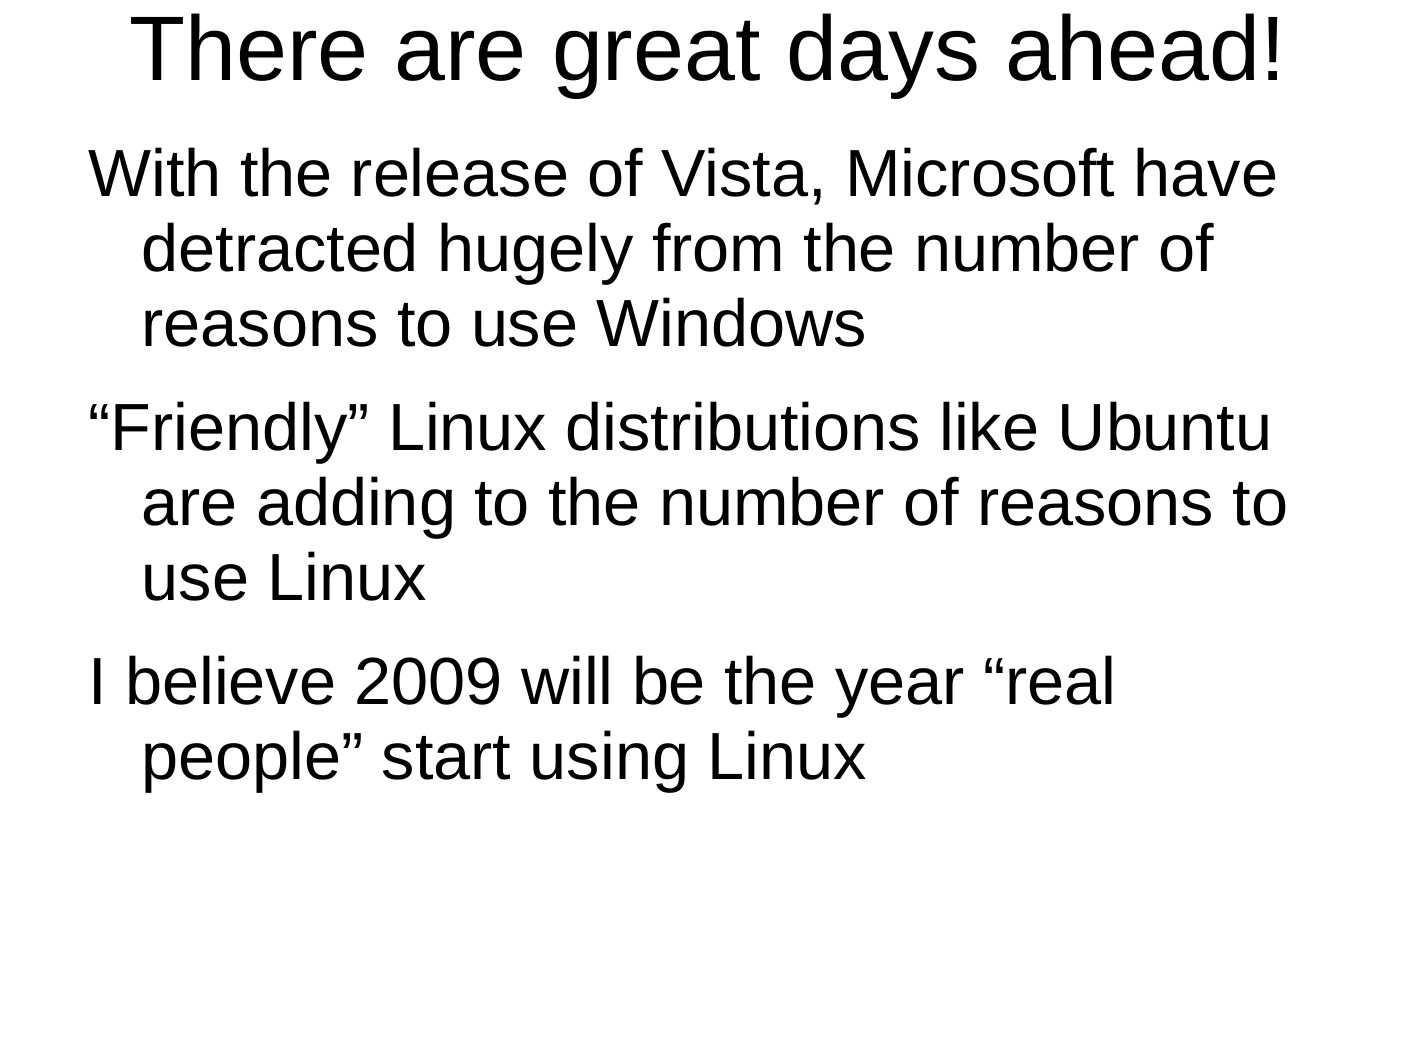

# There are great days ahead!
With the release of Vista, Microsoft have detracted hugely from the number of reasons to use Windows
“Friendly” Linux distributions like Ubuntu are adding to the number of reasons to use Linux
I believe 2009 will be the year “real people” start using Linux